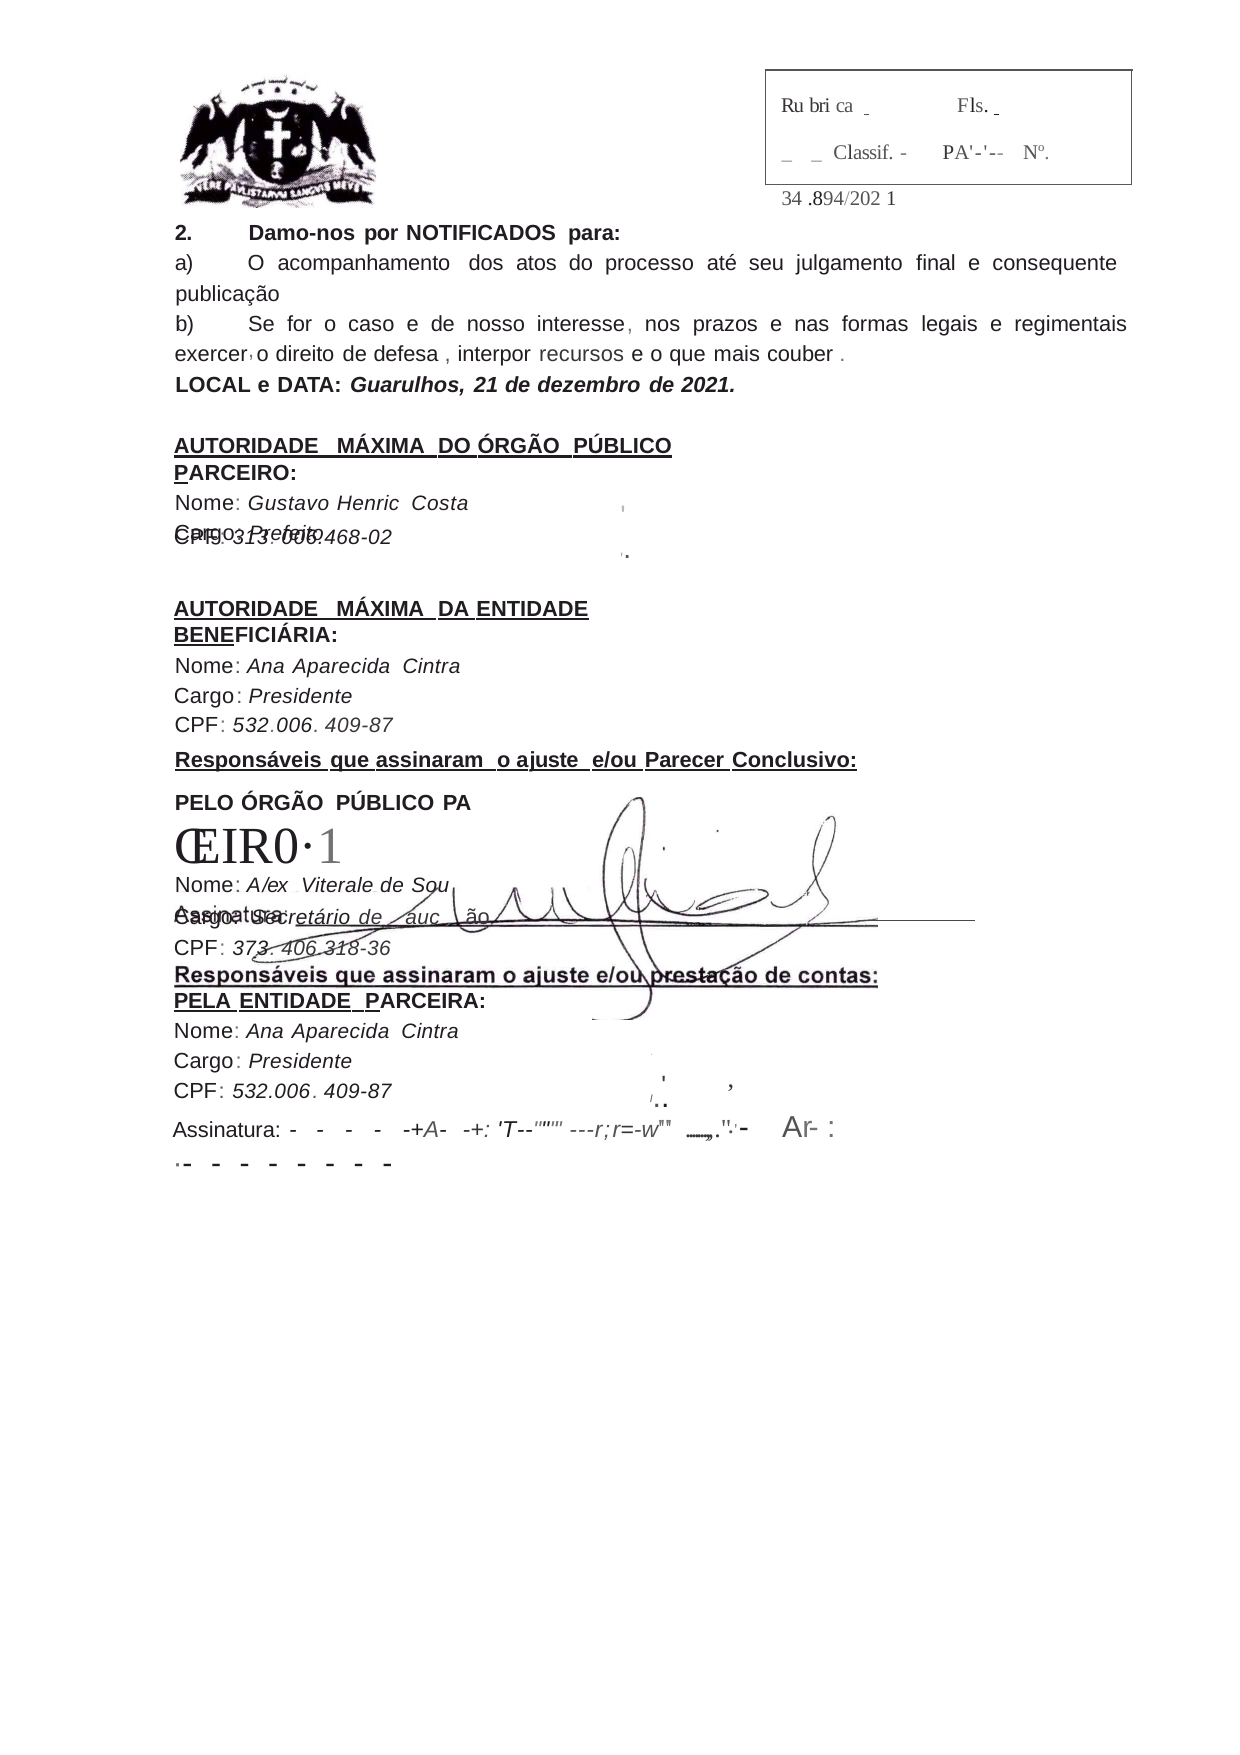

Ru bri ca 	 Fls. 	__ Classif. - PA'-'-- Nº. 34 .894/202 1
2.
a)
Damo-nos por NOTIFICADOS para:
O acompanhamento dos atos do processo até seu julgamento final e consequente
publicação ;
b)
Se for o caso e de nosso interesse, nos prazos e nas formas legais e regimentais ,
exercer o direito de defesa , interpor recursos e o que mais couber .
LOCAL e DATA: Guarulhos, 21 de dezembro de 2021.
AUTORIDADE MÁXIMA DO ÓRGÃO PÚBLICO PARCEIRO:
Nome: Gustavo Henric Costa
Cargo: Prefeito
' '.
CPF: 313. 006.468-02
AUTORIDADE MÁXIMA DA ENTIDADE BENEFICIÁRIA:
Nome: Ana Aparecida Cintra
Cargo: Presidente
CPF: 532.006. 409-87
Responsáveis que assinaram o ajuste e/ou Parecer Conclusivo:
PELO ÓRGÃO PÚBLICO PA CEIR0·1
Nome: A/ex Viterale de Sou
Cargo: Secretário de	auc	ão CPF: 373. 406.318-36
PELA ENTIDADE PARCEIRA:
Nome: Ana Aparecida Cintra
Cargo: Presidente
CPF: 532.006. 409-87
. l..
,.'
'
Assinatura: -----+A-	-+: 'T--"""" ---r;r=-w'"' .......,,." - Ar- : ·--------